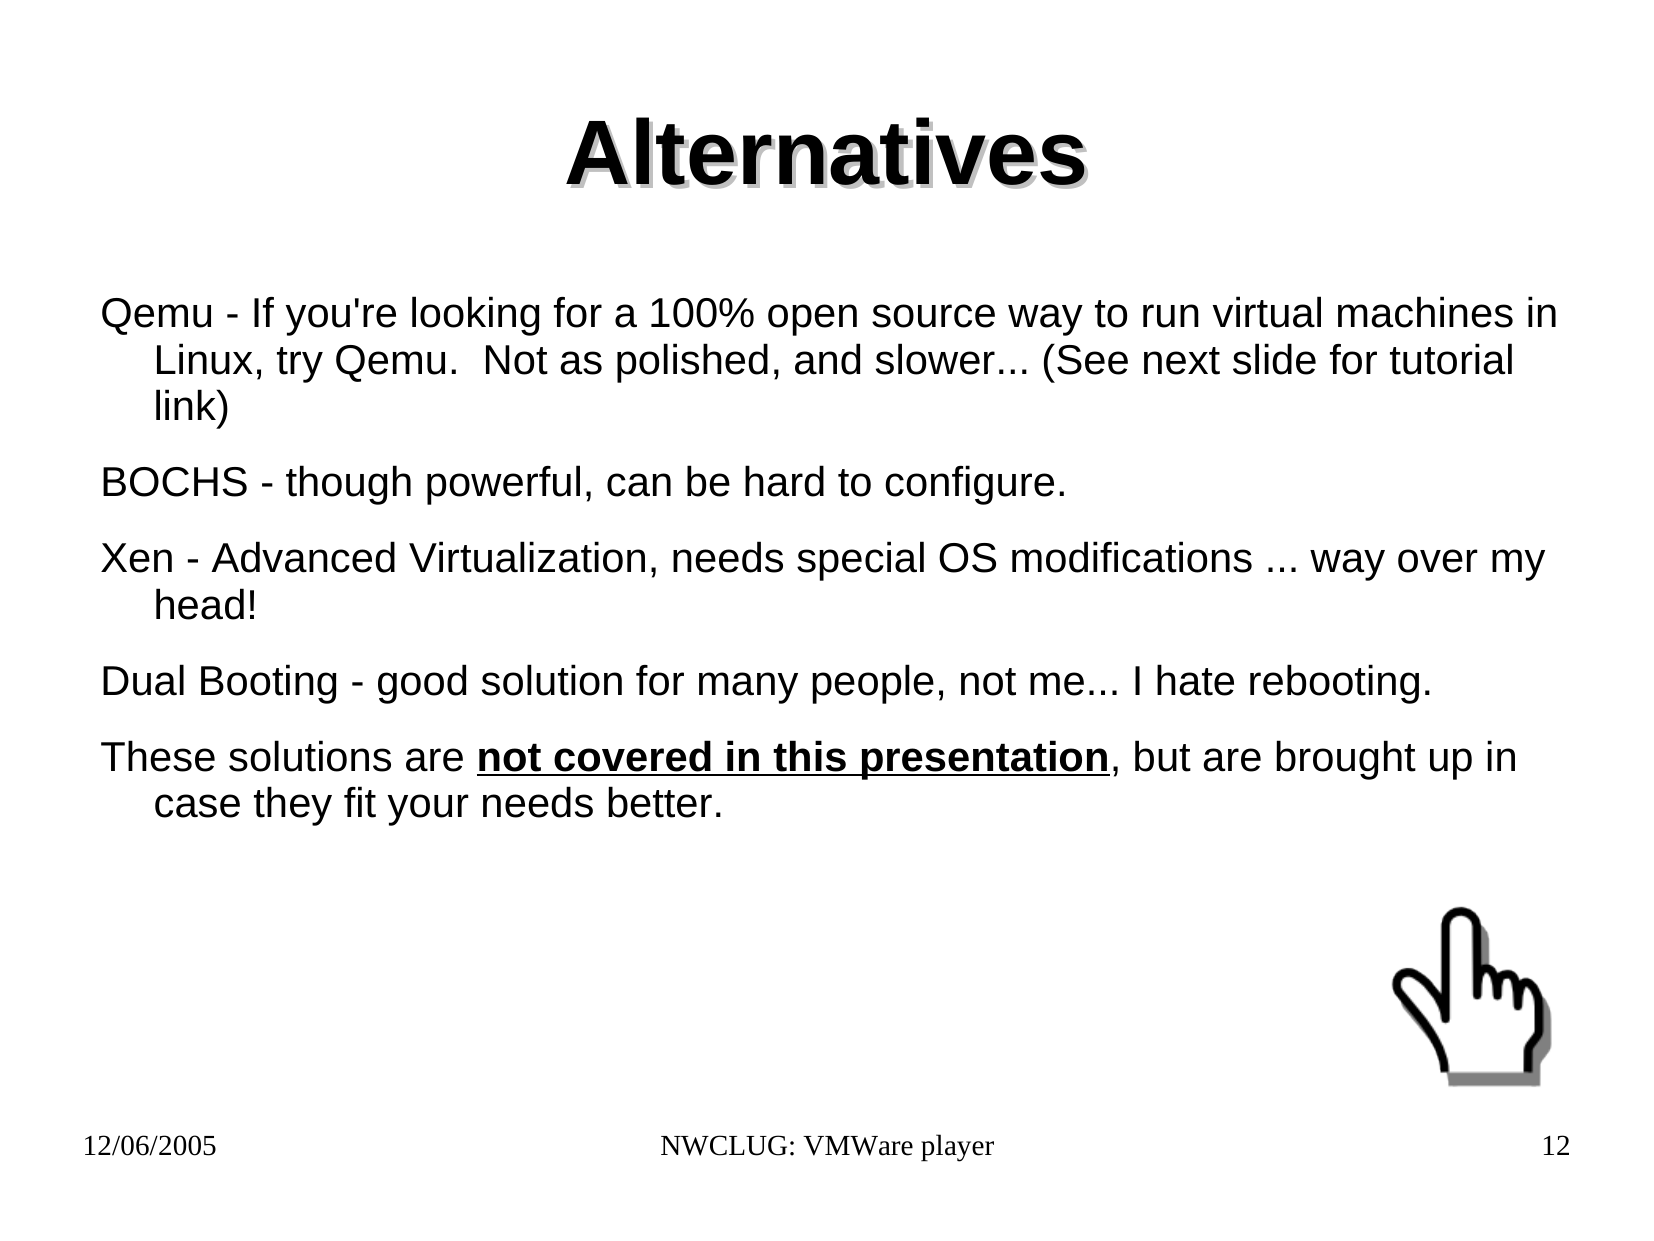

# Alternatives
Qemu - If you're looking for a 100% open source way to run virtual machines in Linux, try Qemu. Not as polished, and slower... (See next slide for tutorial link)
BOCHS - though powerful, can be hard to configure.
Xen - Advanced Virtualization, needs special OS modifications ... way over my head!
Dual Booting - good solution for many people, not me... I hate rebooting.
These solutions are not covered in this presentation, but are brought up in case they fit your needs better.
12/06/2005
NWCLUG: VMWare player
12